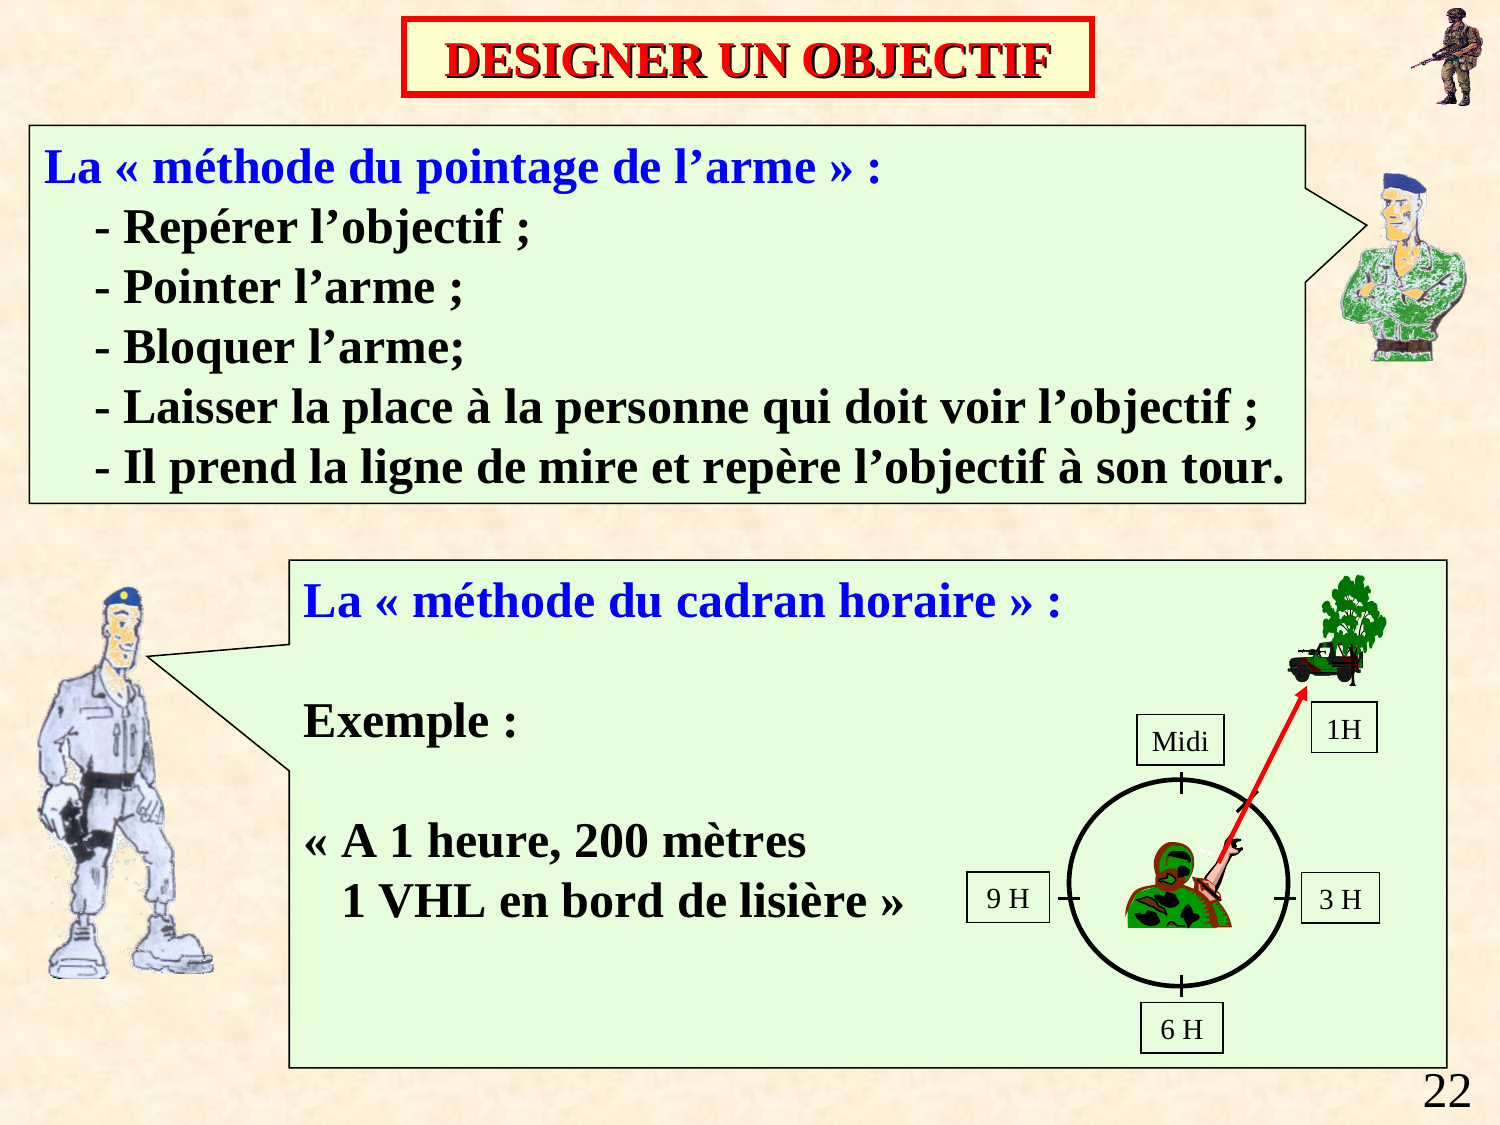

DESIGNER UN OBJECTIF
La « méthode du pointage de l’arme » :
 - Repérer l’objectif ;
 - Pointer l’arme ;
 - Bloquer l’arme;
 - Laisser la place à la personne qui doit voir l’objectif ;
 - Il prend la ligne de mire et repère l’objectif à son tour.
La « méthode du cadran horaire » :
Exemple :
« A 1 heure, 200 mètres
 1 VHL en bord de lisière »
1H
Midi
9 H
3 H
6 H
22